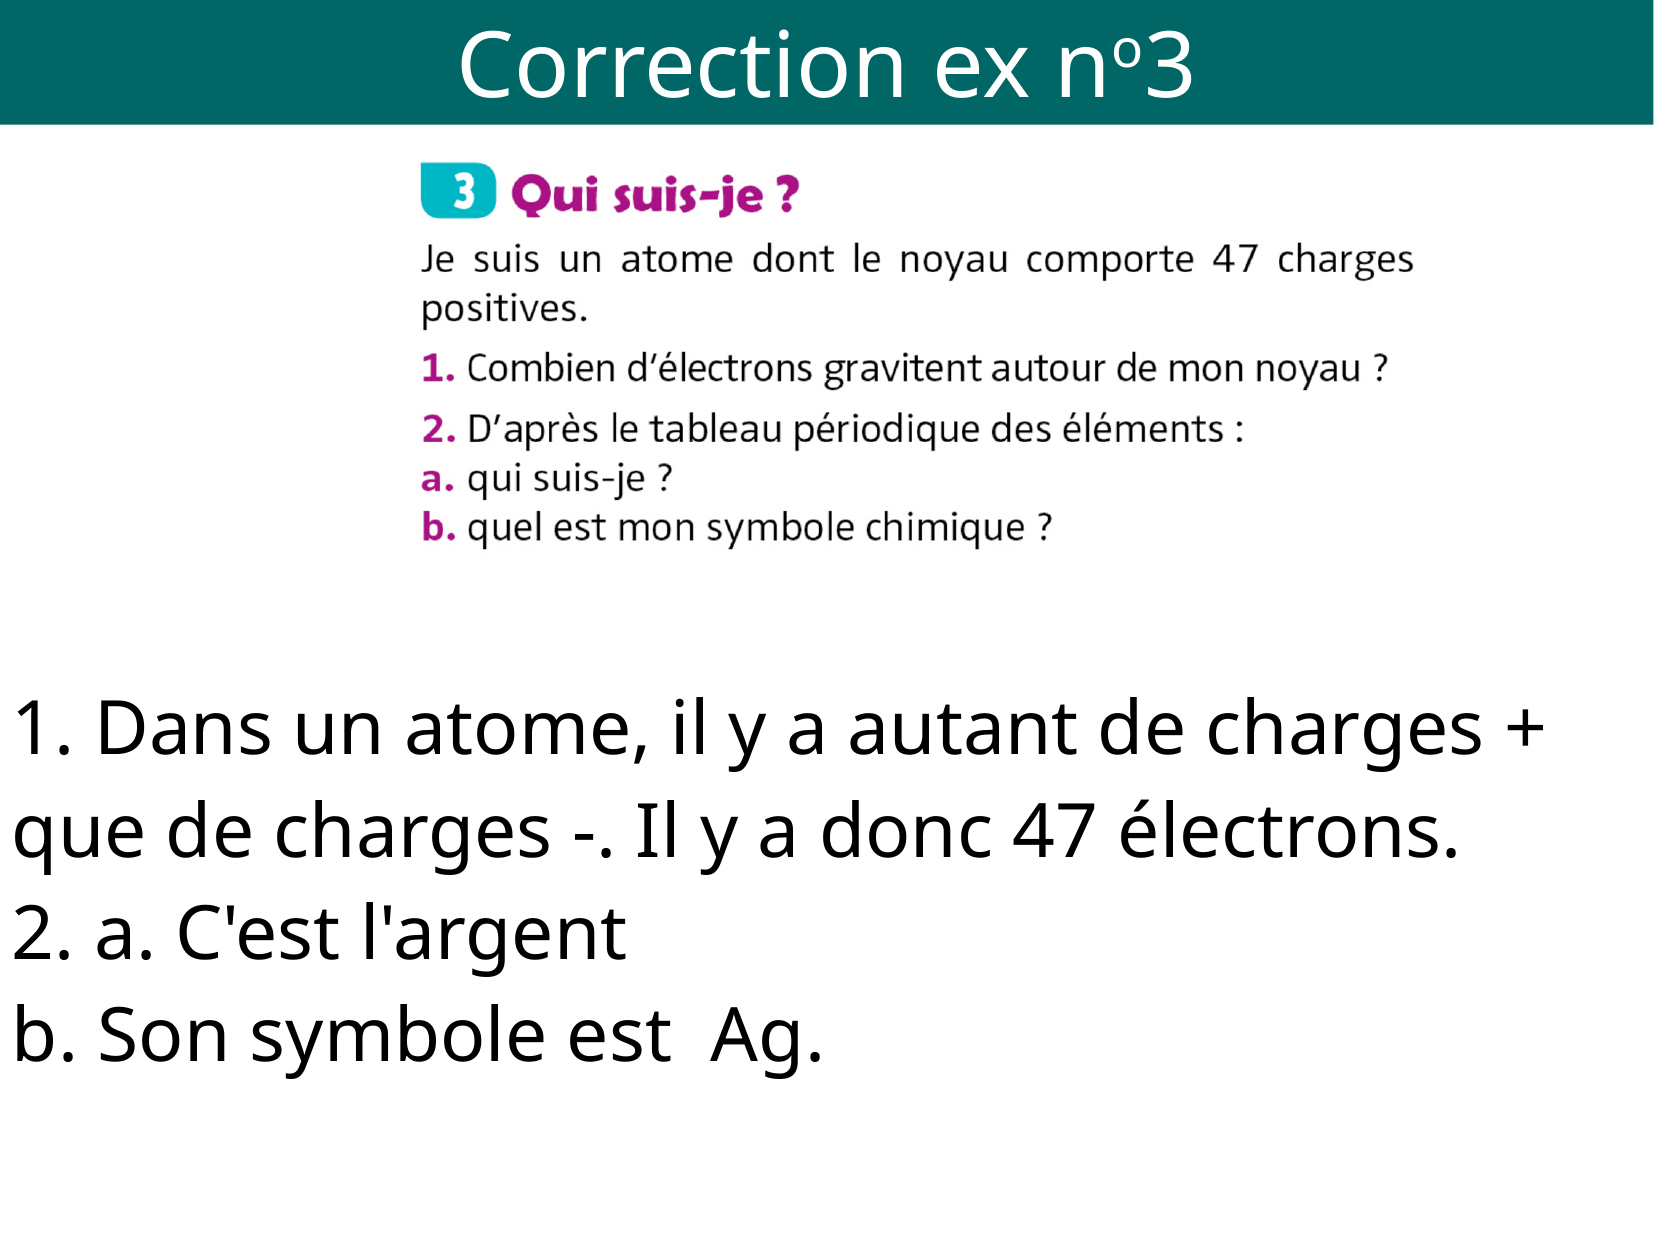

# Correction ex no3
1. Dans un atome, il y a autant de charges + que de charges -. Il y a donc 47 électrons.
2. a. C'est l'argent
b. Son symbole est Ag.